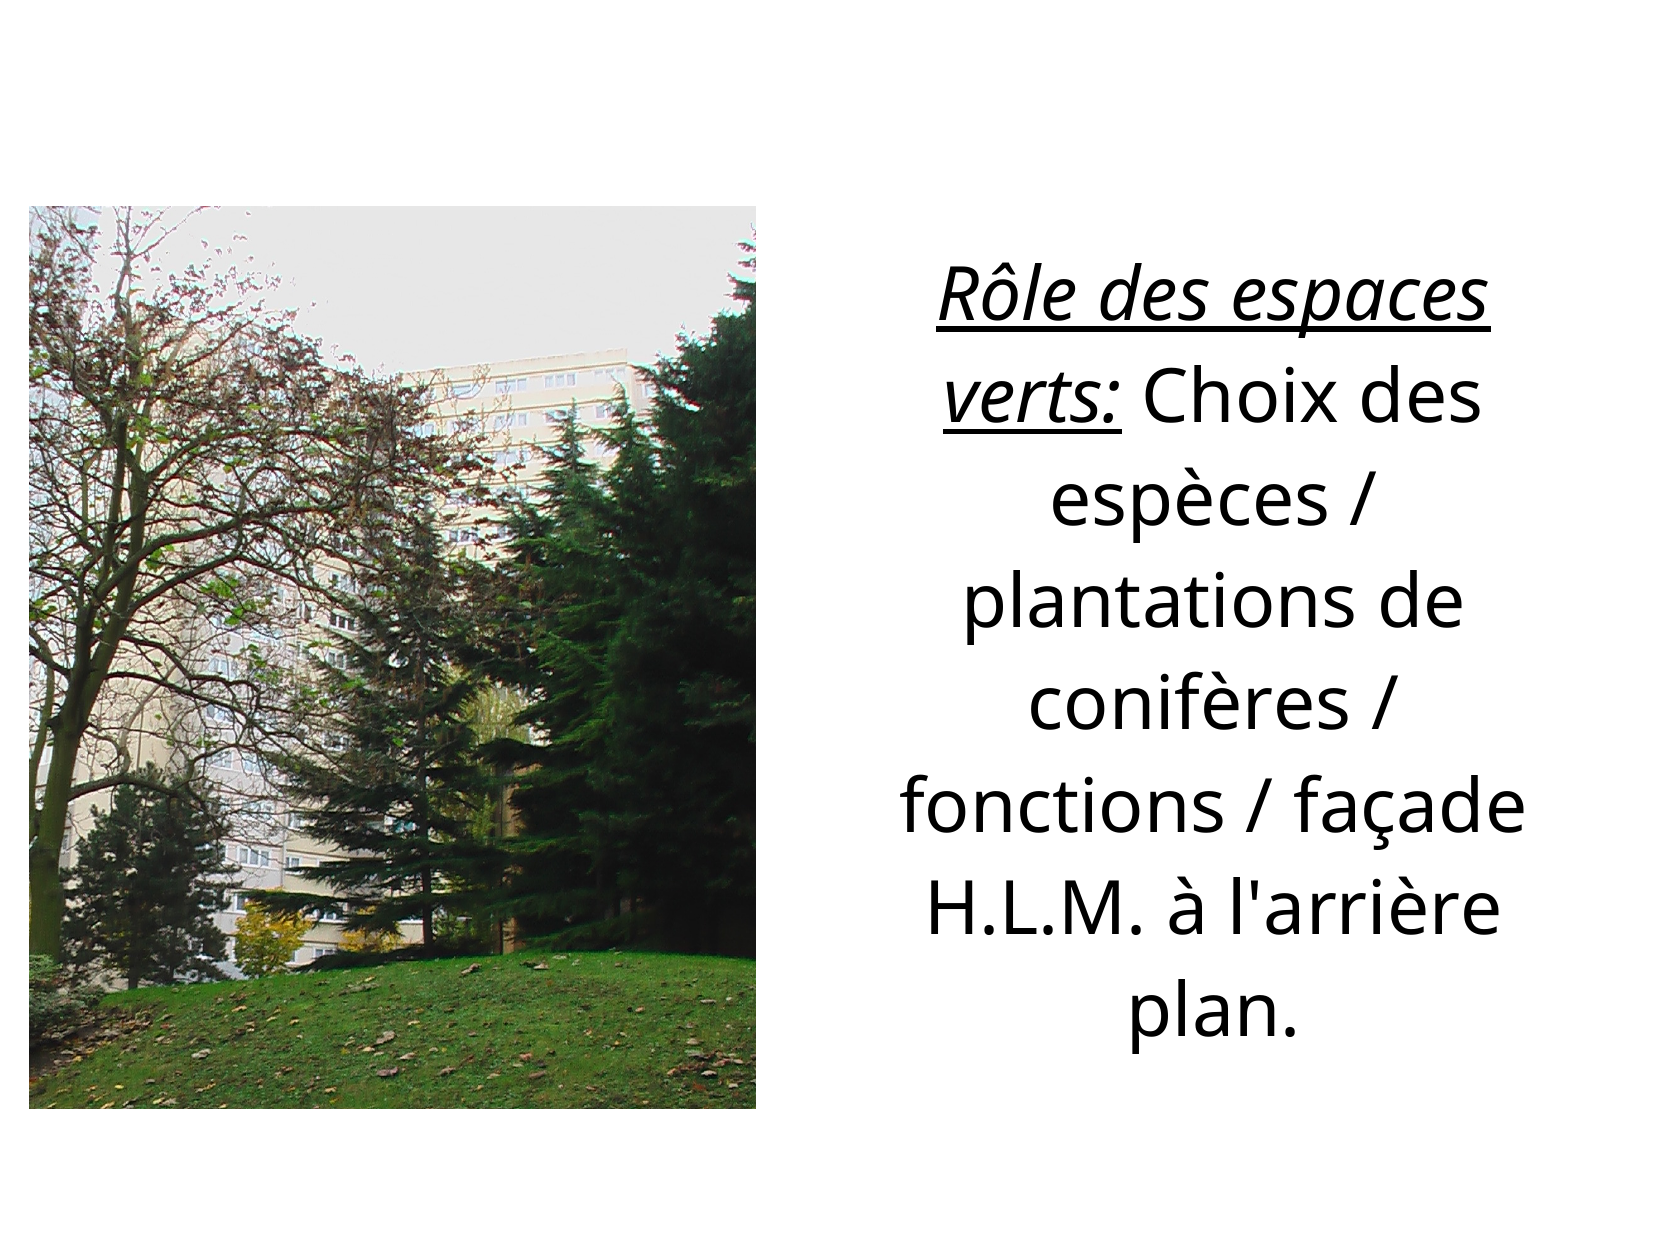

# Rôle des espaces verts: Choix des espèces / plantations de conifères / fonctions / façade H.L.M. à l'arrière plan.